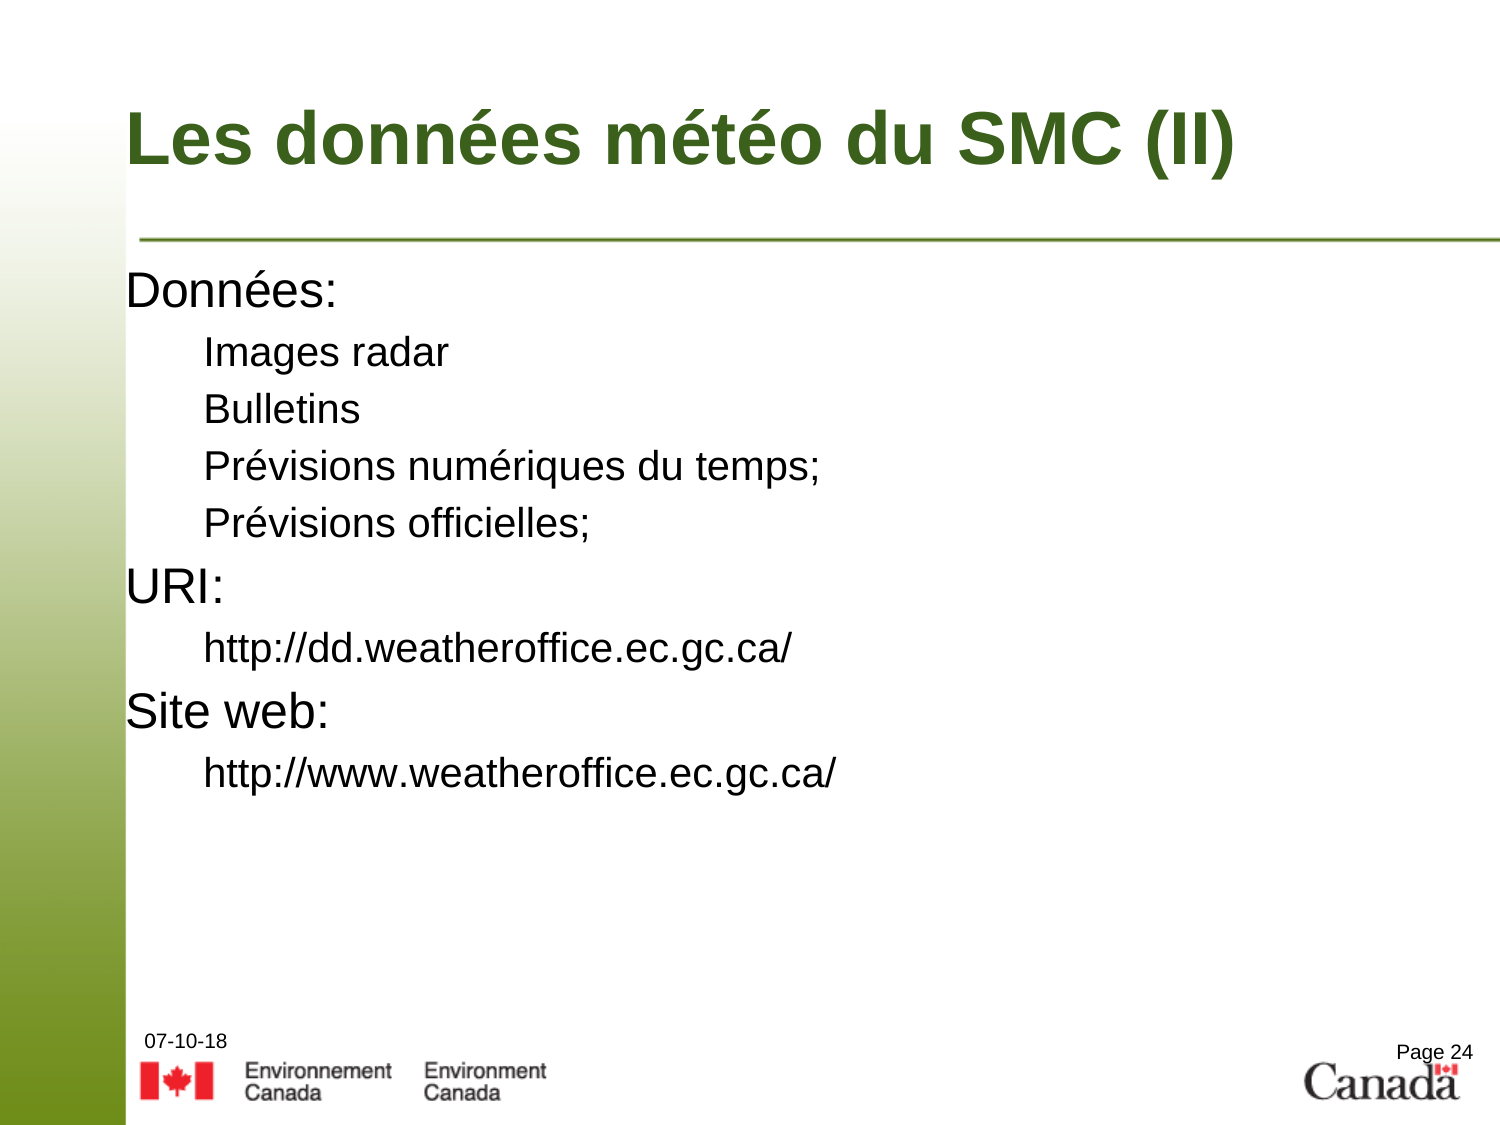

# Les données météo du SMC (II)
Données:
Images radar
Bulletins
Prévisions numériques du temps;
Prévisions officielles;
URI:
http://dd.weatheroffice.ec.gc.ca/
Site web:
http://www.weatheroffice.ec.gc.ca/